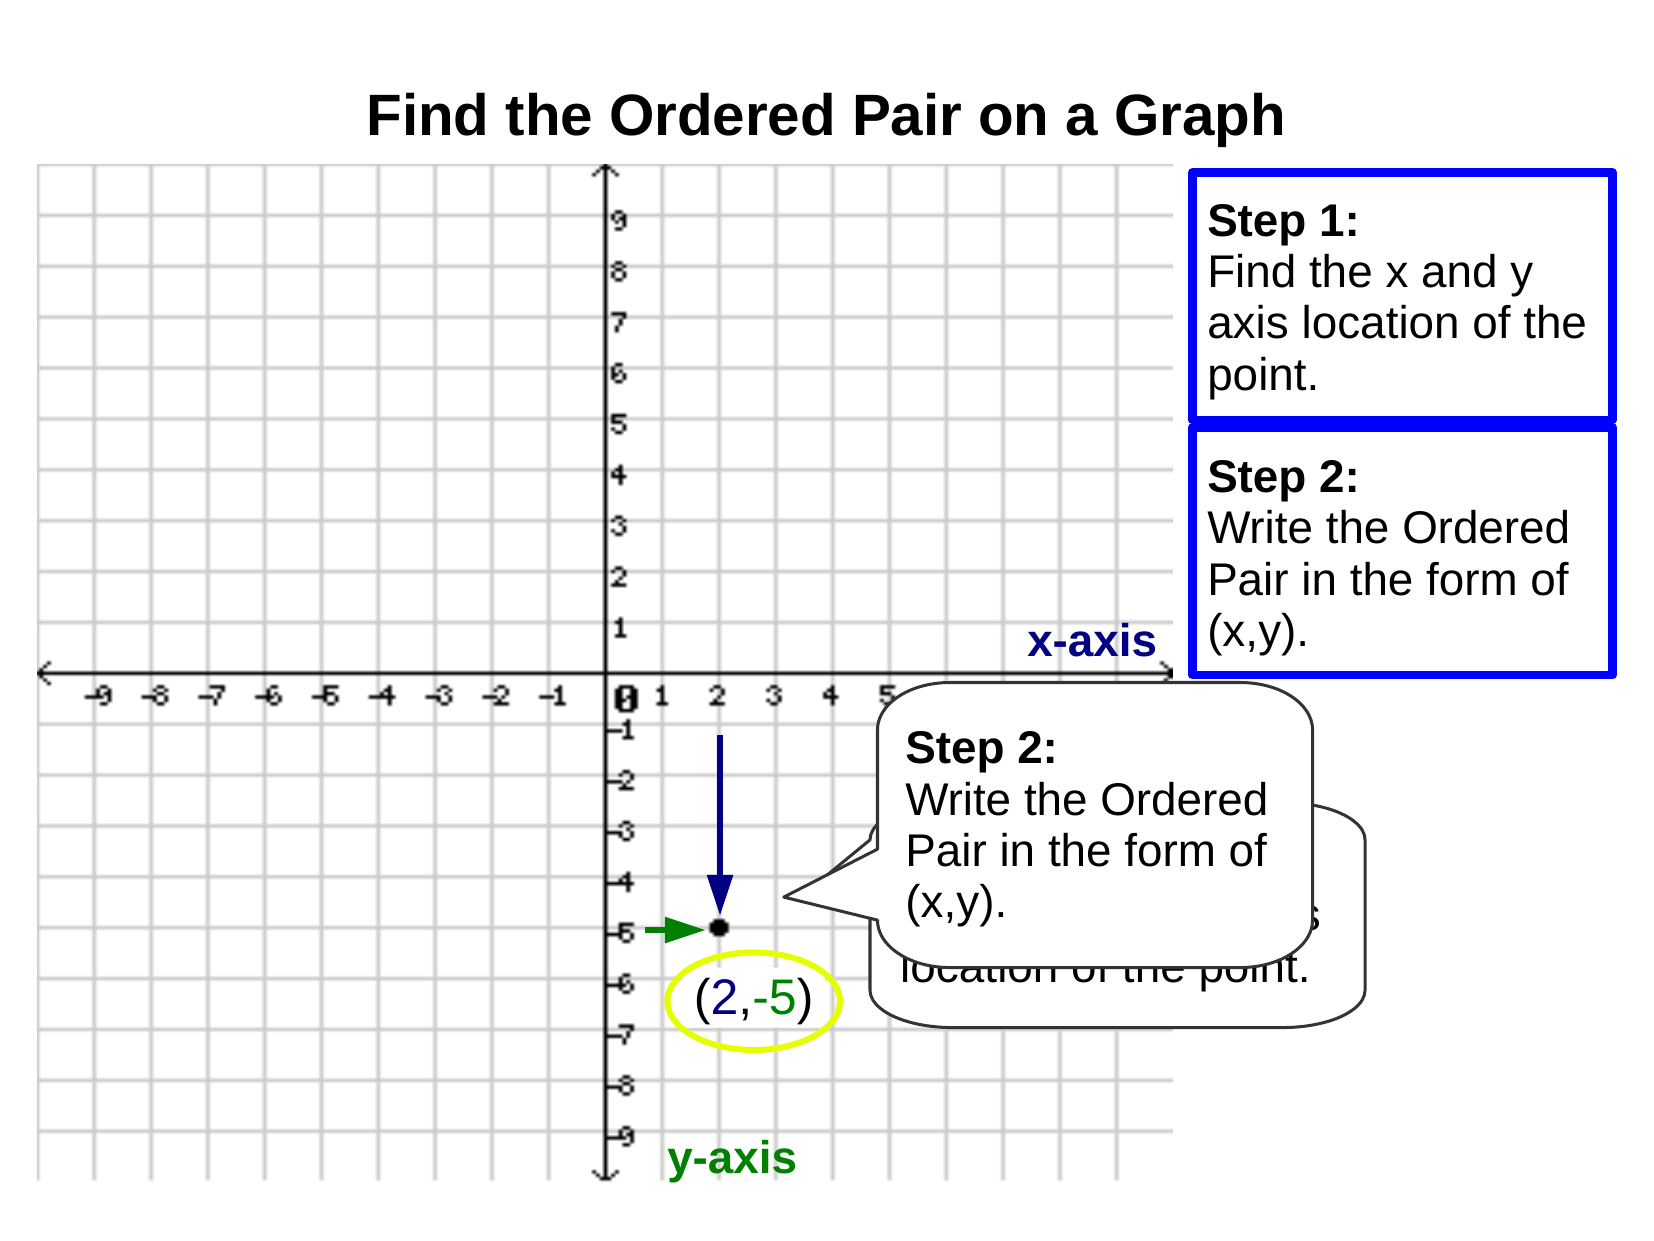

Find the Ordered Pair on a Graph
Step 1:
Find the x and y axis location of the point.
Step 2:
Write the Ordered Pair in the form of (x,y).
x-axis
Step 2:
Write the Ordered
Pair in the form of
(x,y).
Step 1:
Find the x and y axis
location of the point.
(2,-5)
y-axis